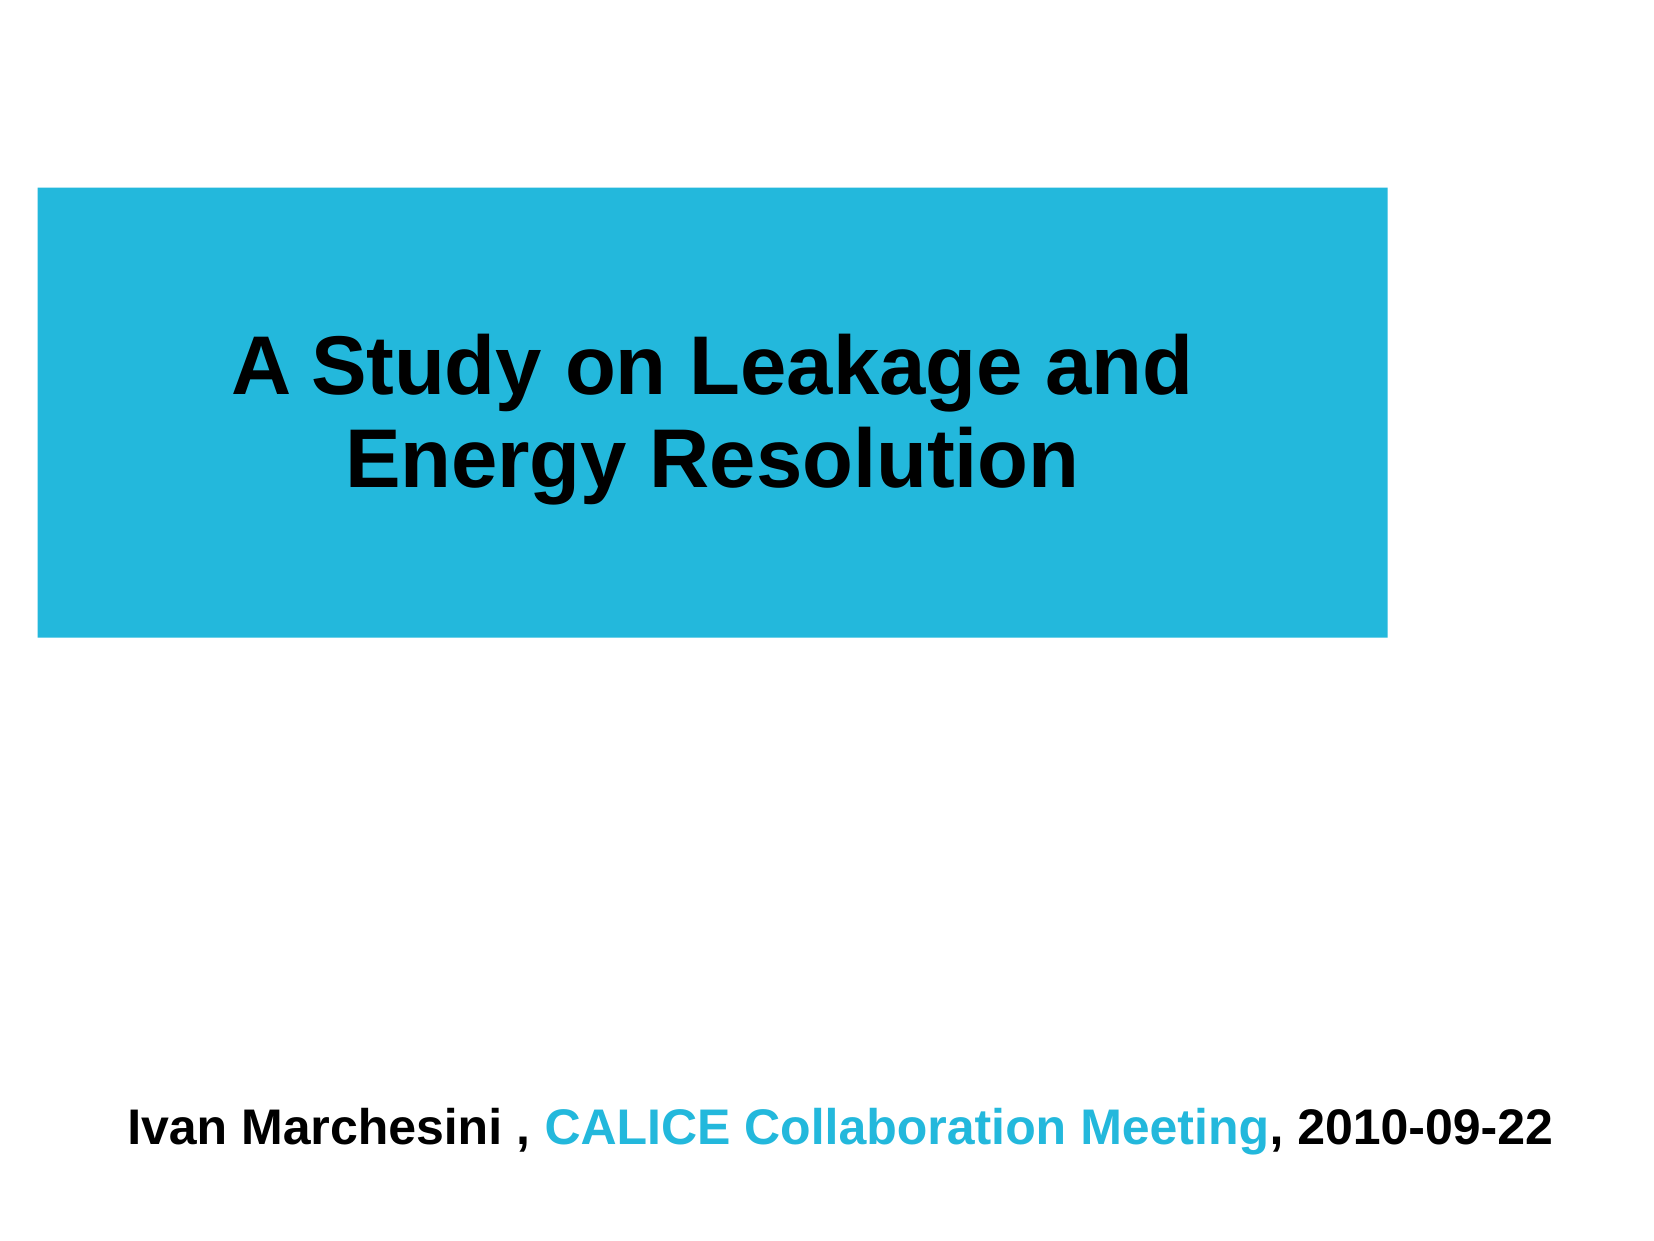

A Study on Leakage and
Energy Resolution
Ivan Marchesini , CALICE Collaboration Meeting, 2010-09-22